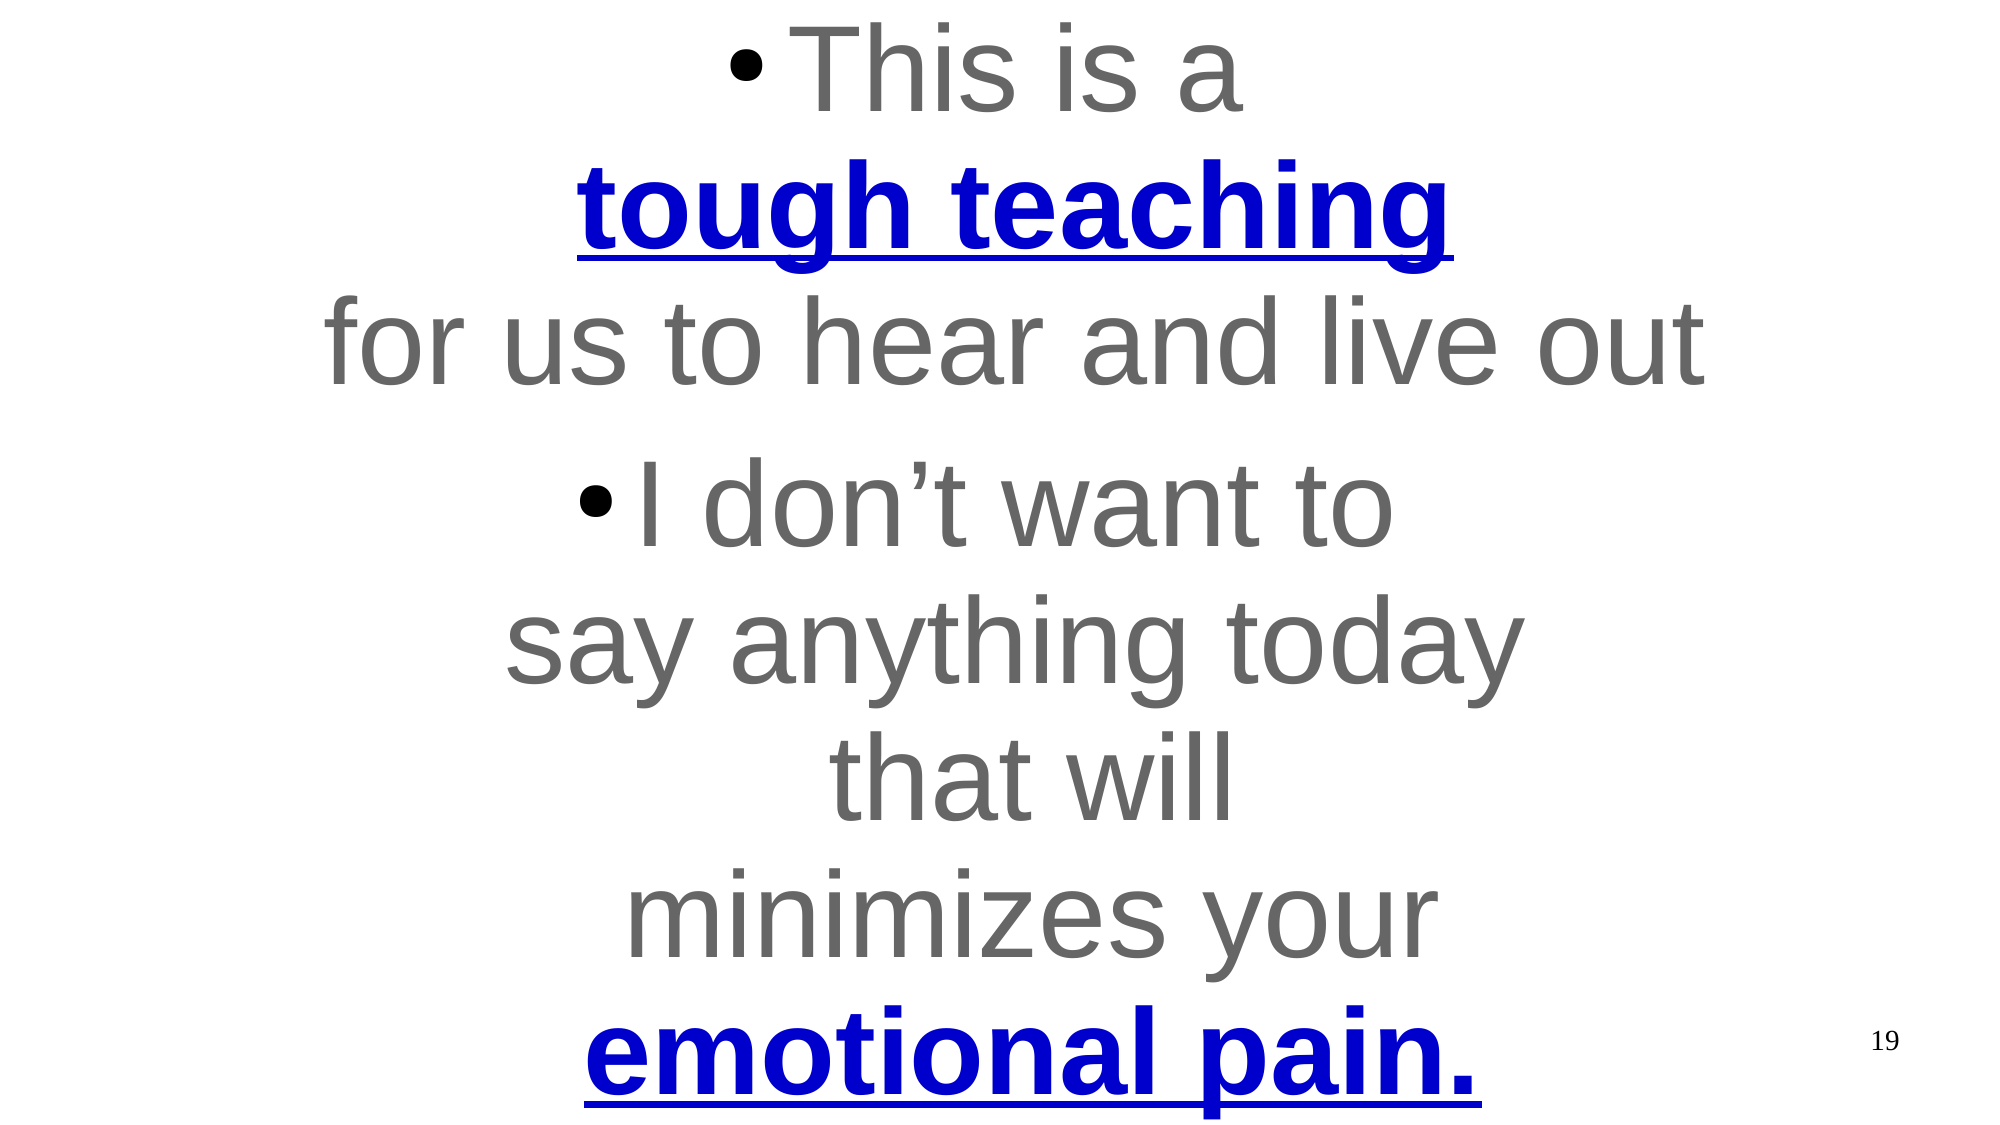

# This is a tough teaching for us to hear and live out
I don’t want to
say anything today
that will
 minimizes your
emotional pain.
19